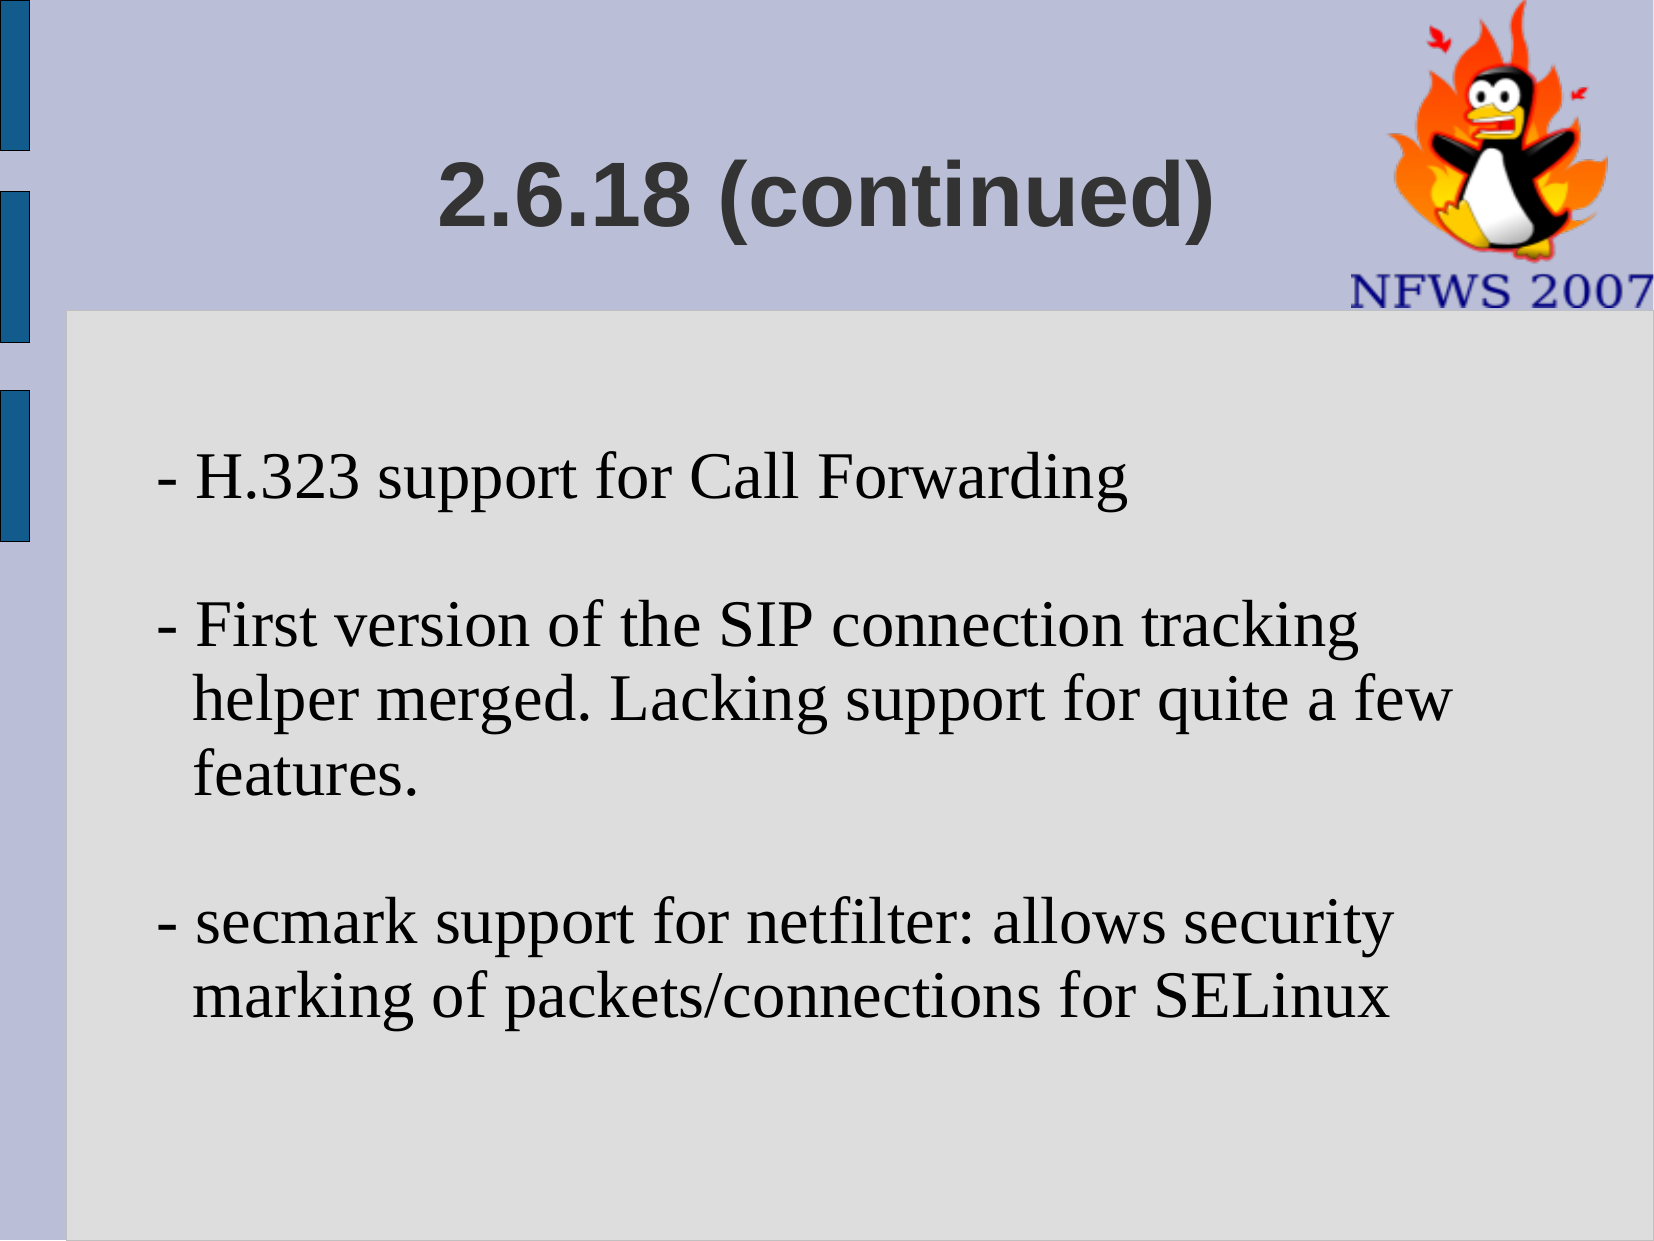

# 2.6.18 (continued)
- H.323 support for Call Forwarding
- First version of the SIP connection tracking helper merged. Lacking support for quite a few features.
- secmark support for netfilter: allows security marking of packets/connections for SELinux